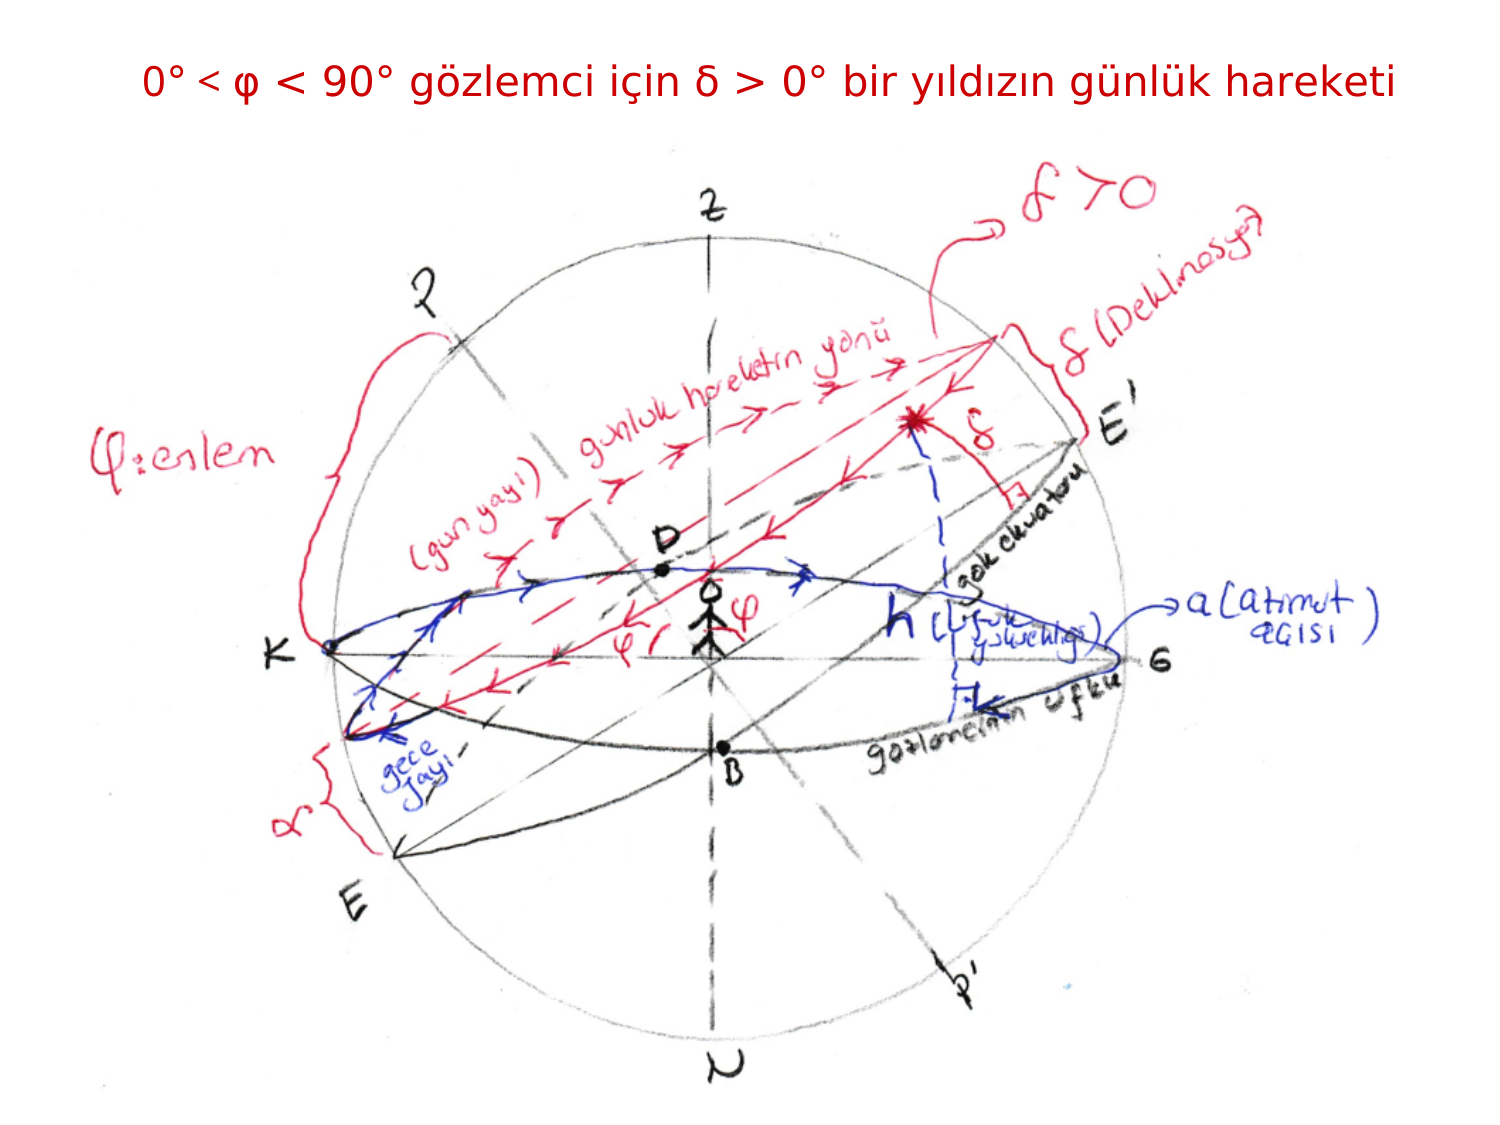

0° < φ < 90° gözlemci için δ > 0° bir yıldızın günlük hareketi